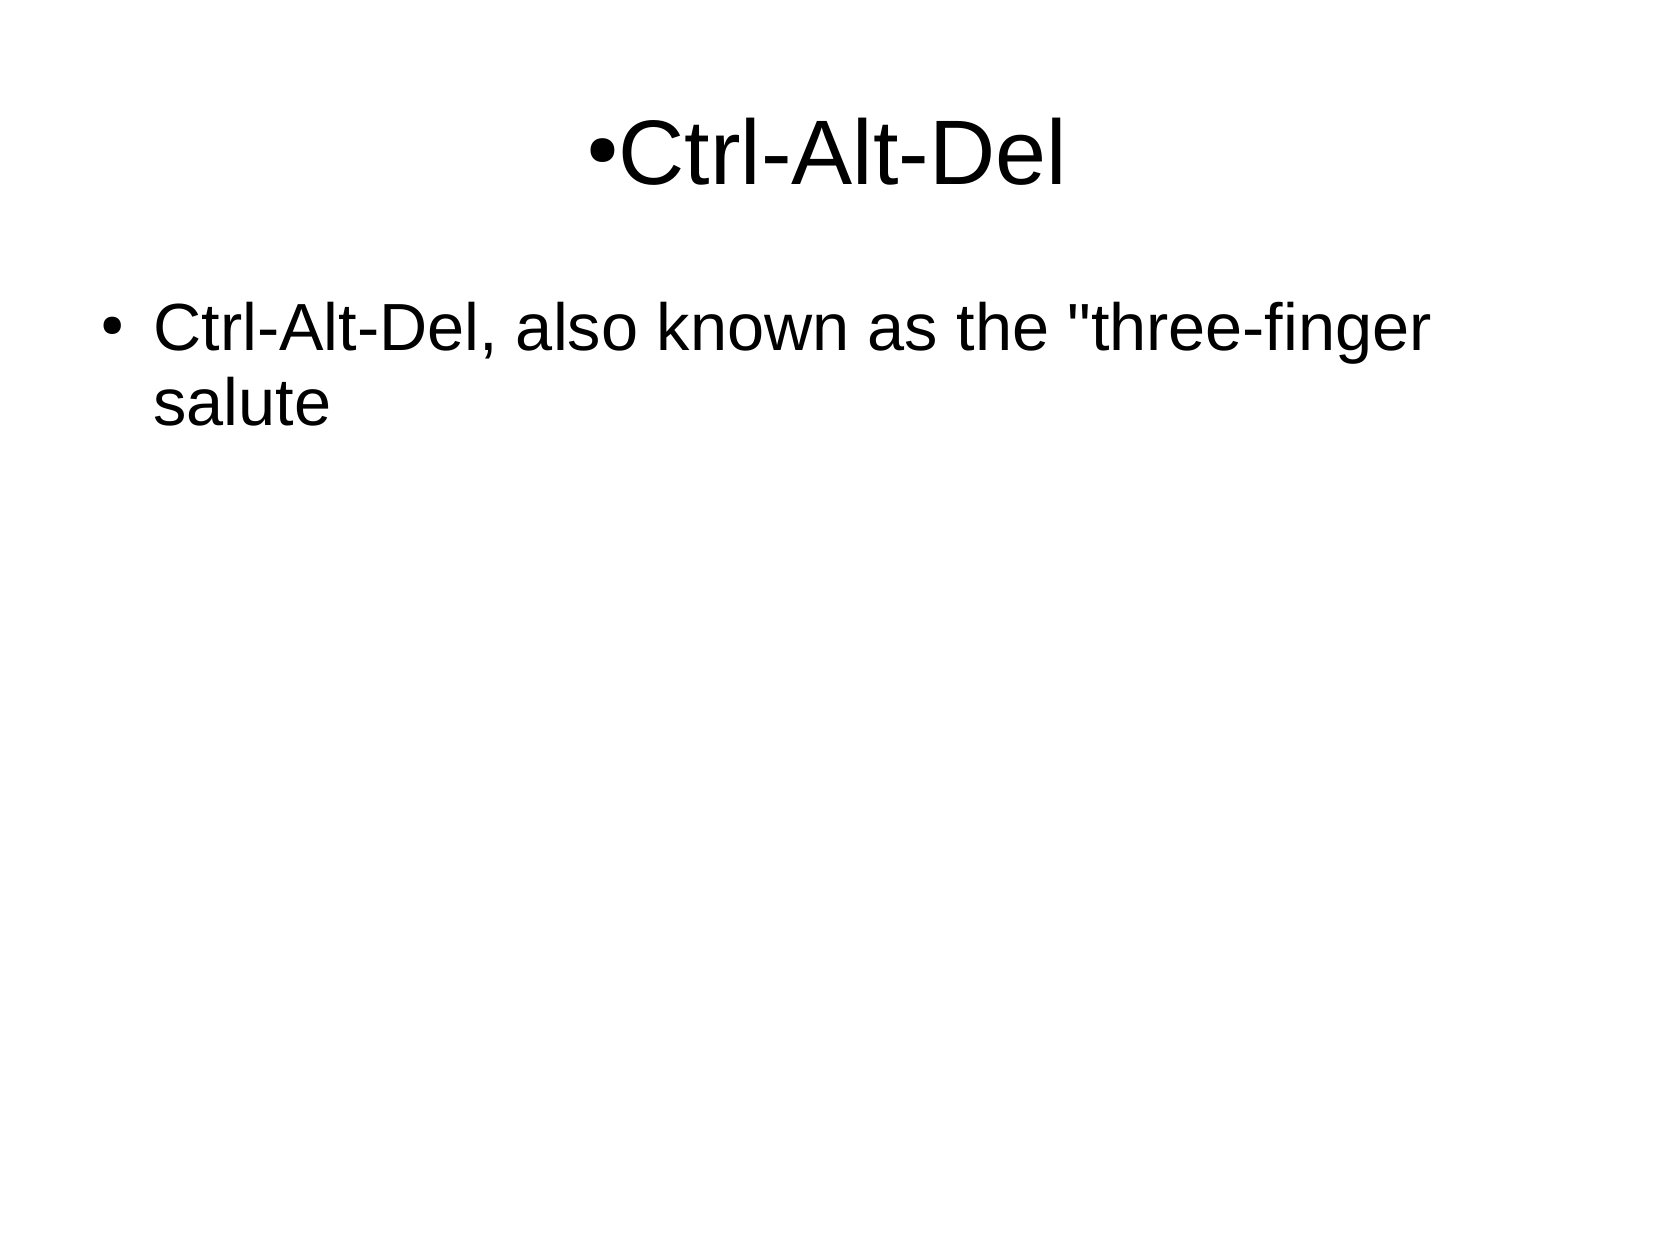

# Ctrl-Alt-Del
Ctrl-Alt-Del, also known as the "three-finger salute